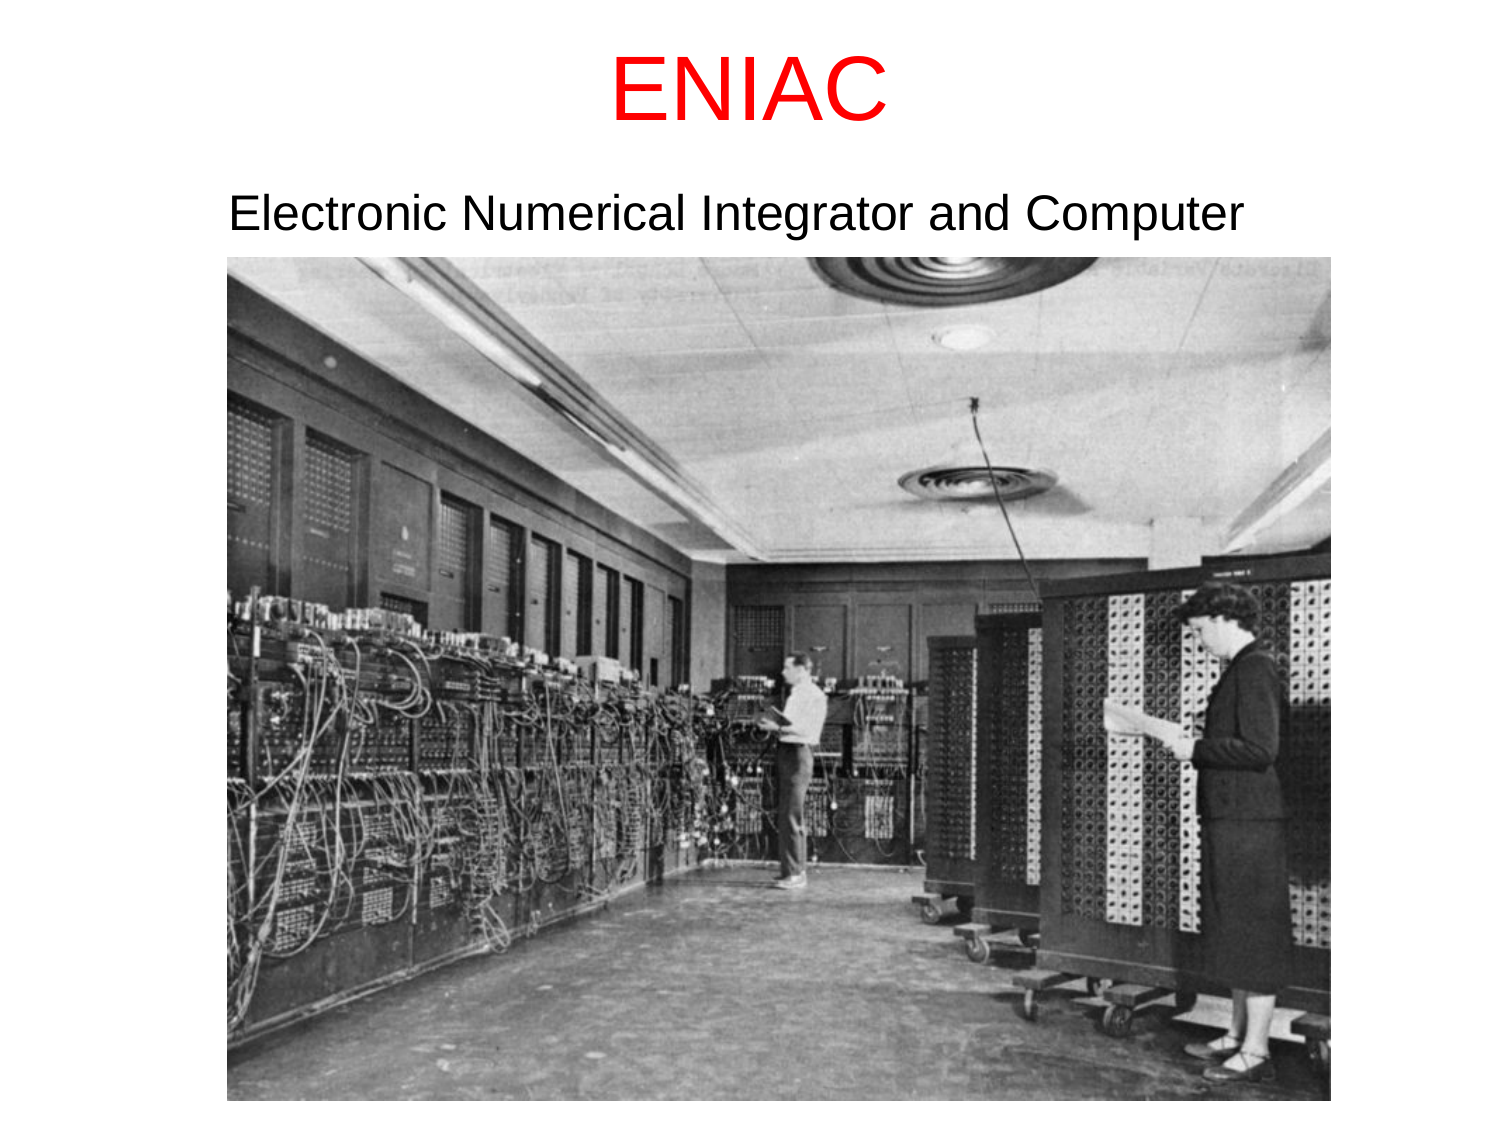

# ENIAC Electronic Numerical Integrator and Computer